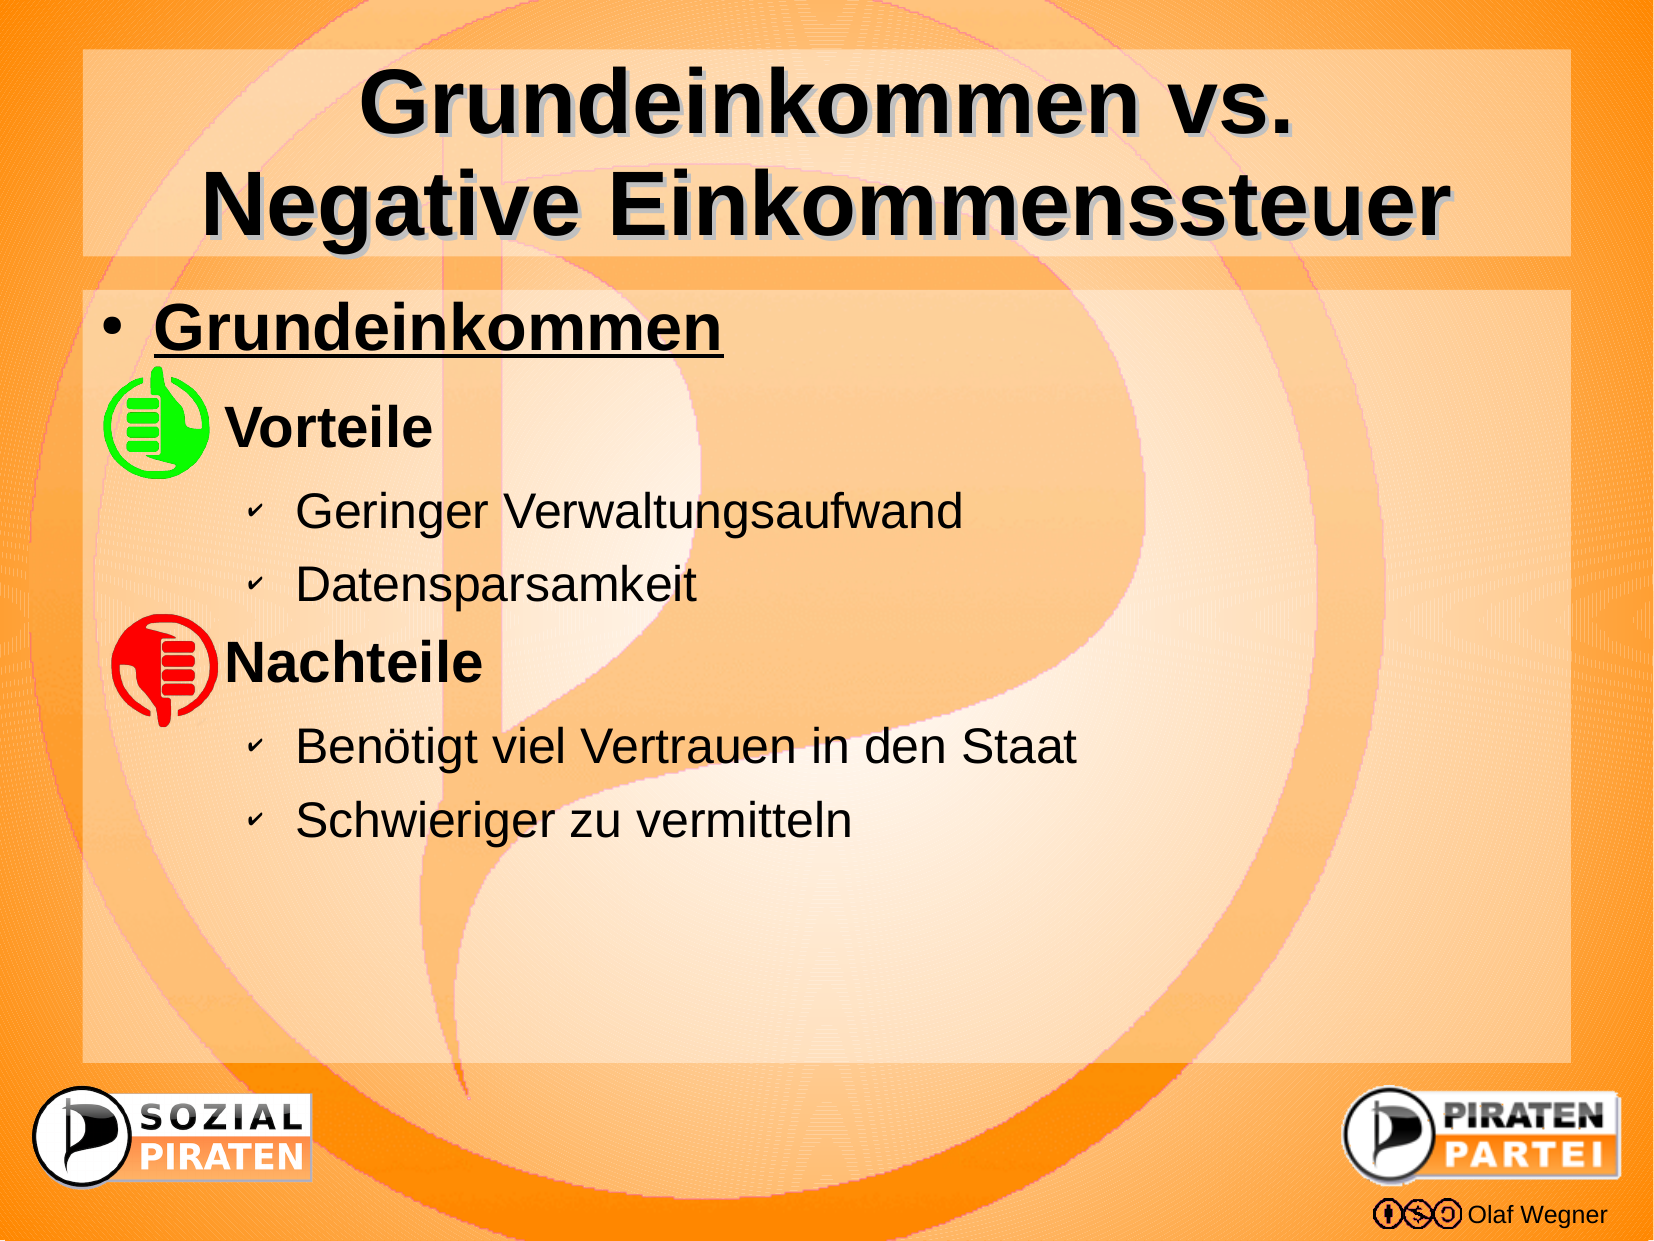

Grundeinkommen vs.
Negative Einkommenssteuer
# Grundeinkommen
Vorteile
Geringer Verwaltungsaufwand
Datensparsamkeit
Nachteile
Benötigt viel Vertrauen in den Staat
Schwieriger zu vermitteln
Olaf Wegner